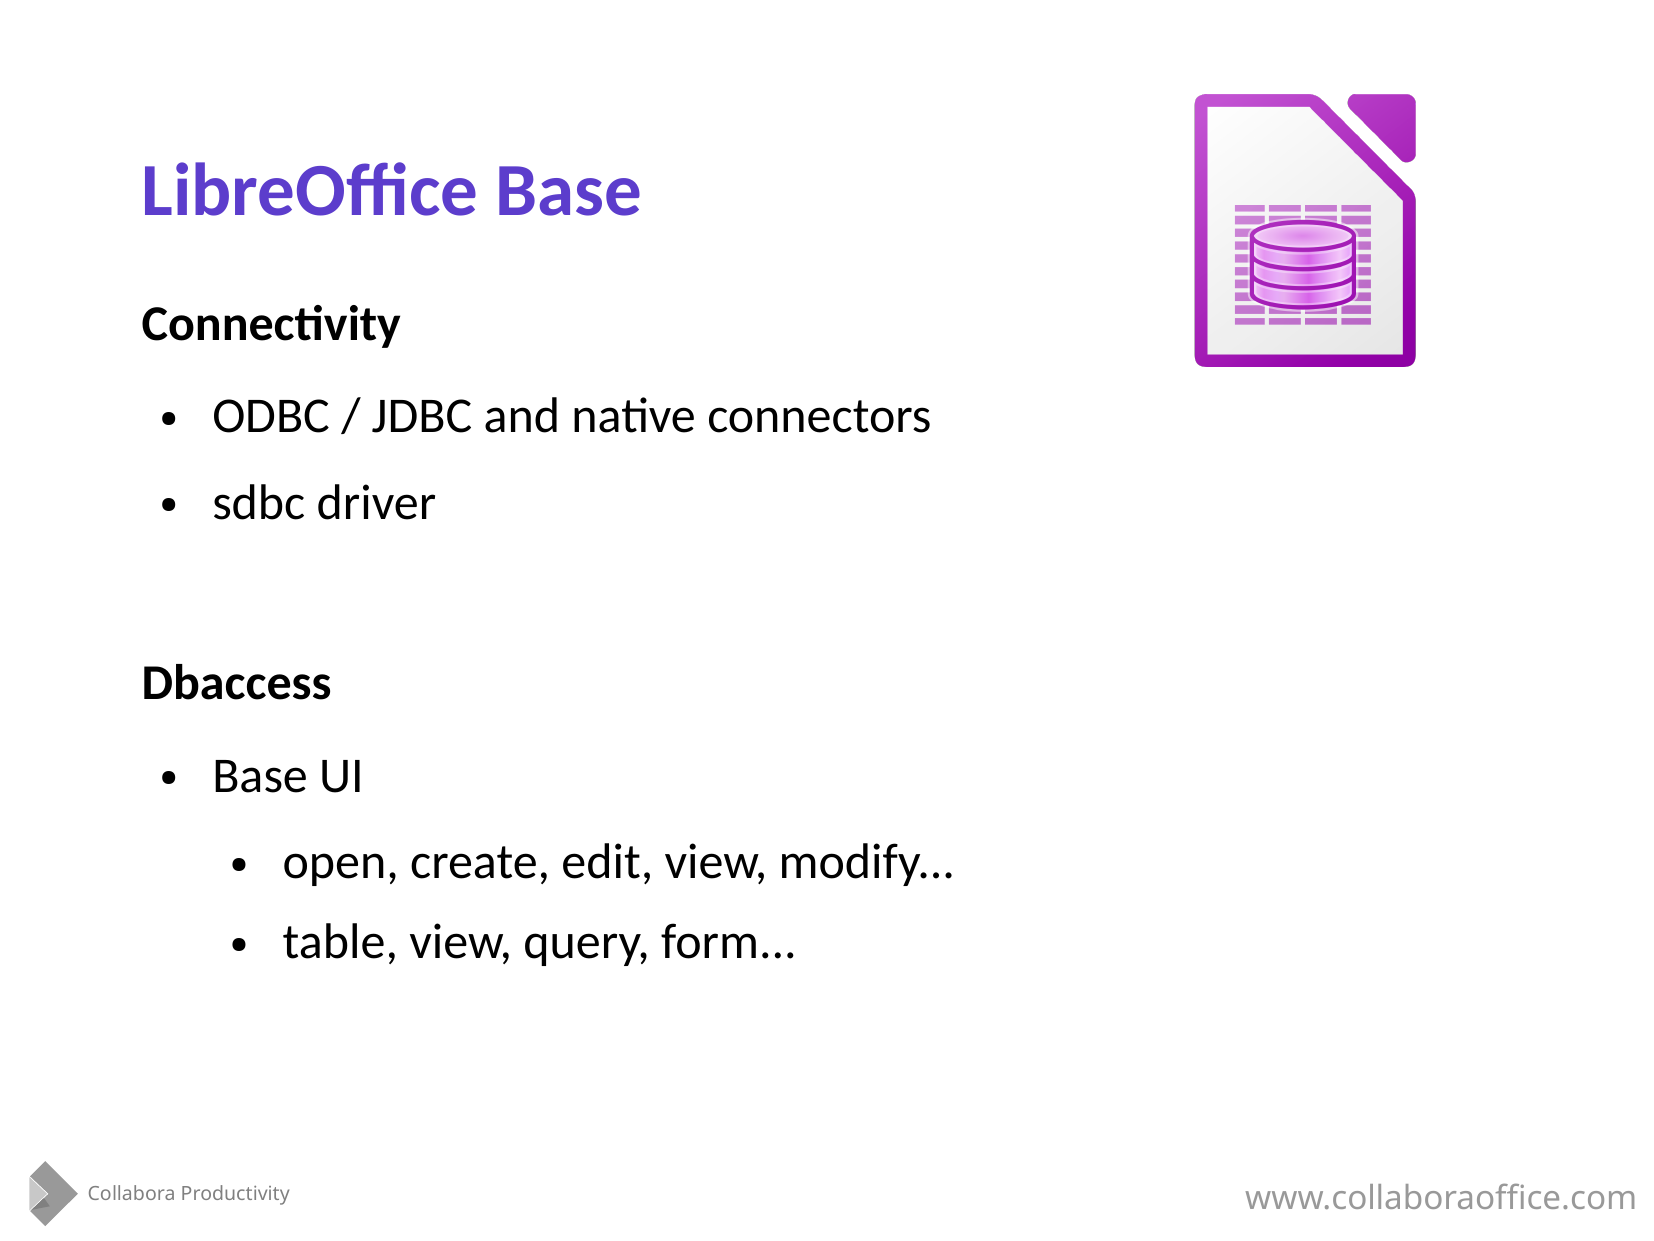

# LibreOffice Base
Connectivity
ODBC / JDBC and native connectors
sdbc driver
Dbaccess
Base UI
open, create, edit, view, modify...
table, view, query, form...